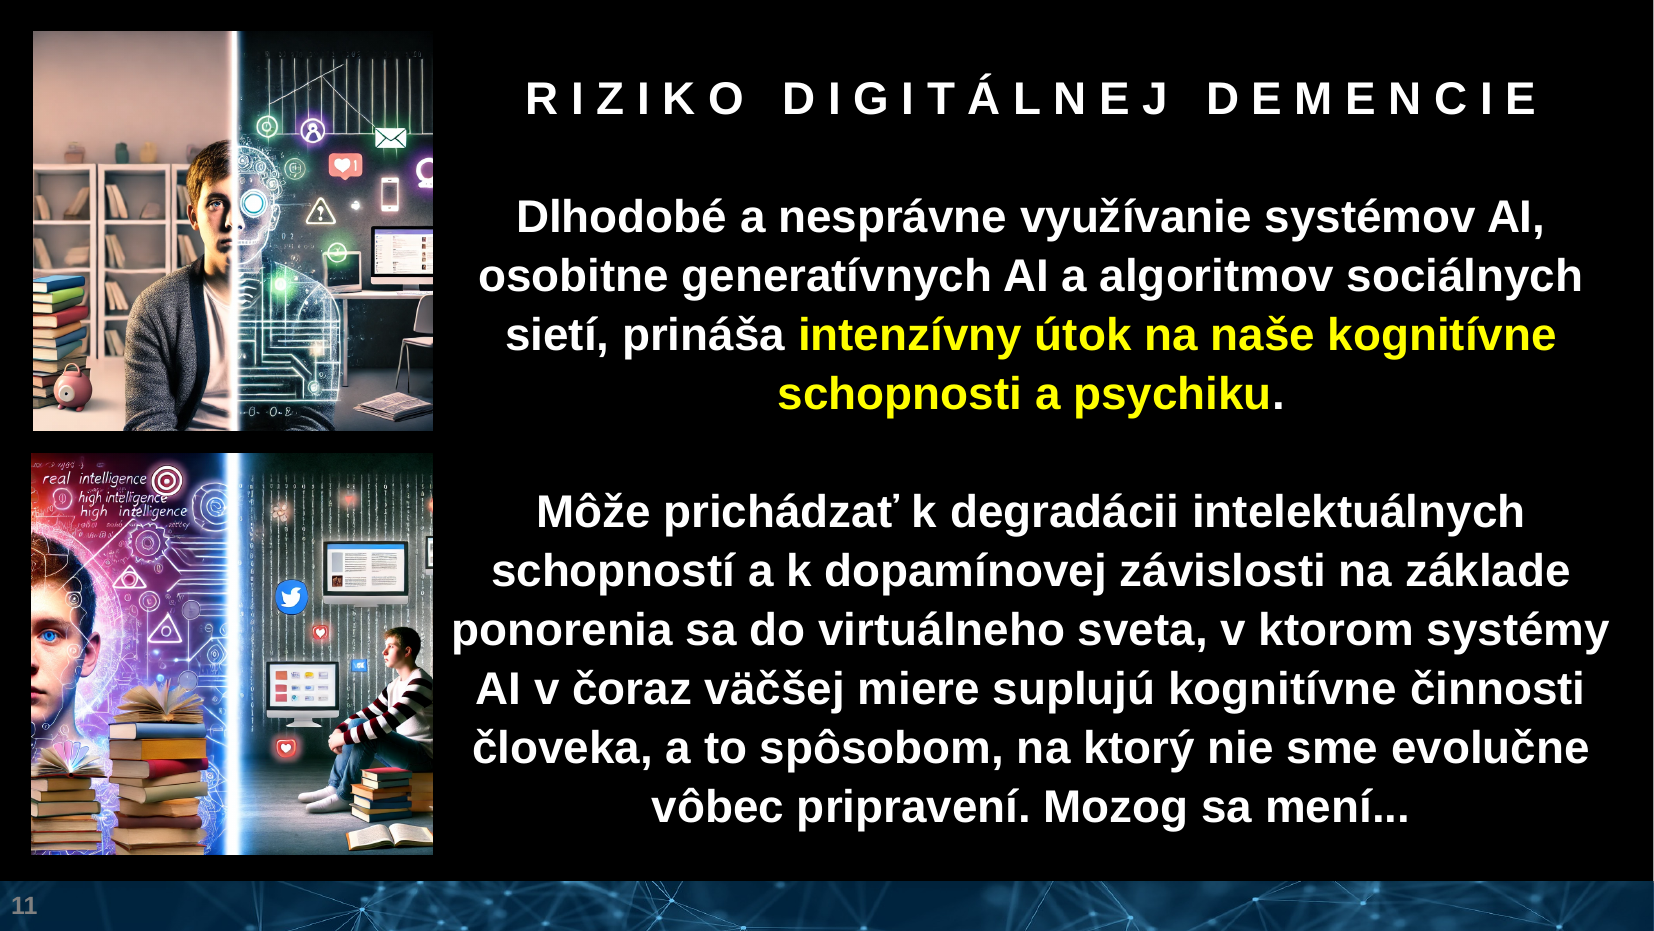

R I Z I K O D I G I T Á L N E J D E M E N C I E
Dlhodobé a nesprávne využívanie systémov AI, osobitne generatívnych AI a algoritmov sociálnych sietí, prináša intenzívny útok na naše kognitívne schopnosti a psychiku.
Môže prichádzať k degradácii intelektuálnych schopností a k dopamínovej závislosti na základe ponorenia sa do virtuálneho sveta, v ktorom systémy AI v čoraz väčšej miere suplujú kognitívne činnosti človeka, a to spôsobom, na ktorý nie sme evolučne vôbec pripravení. Mozog sa mení...